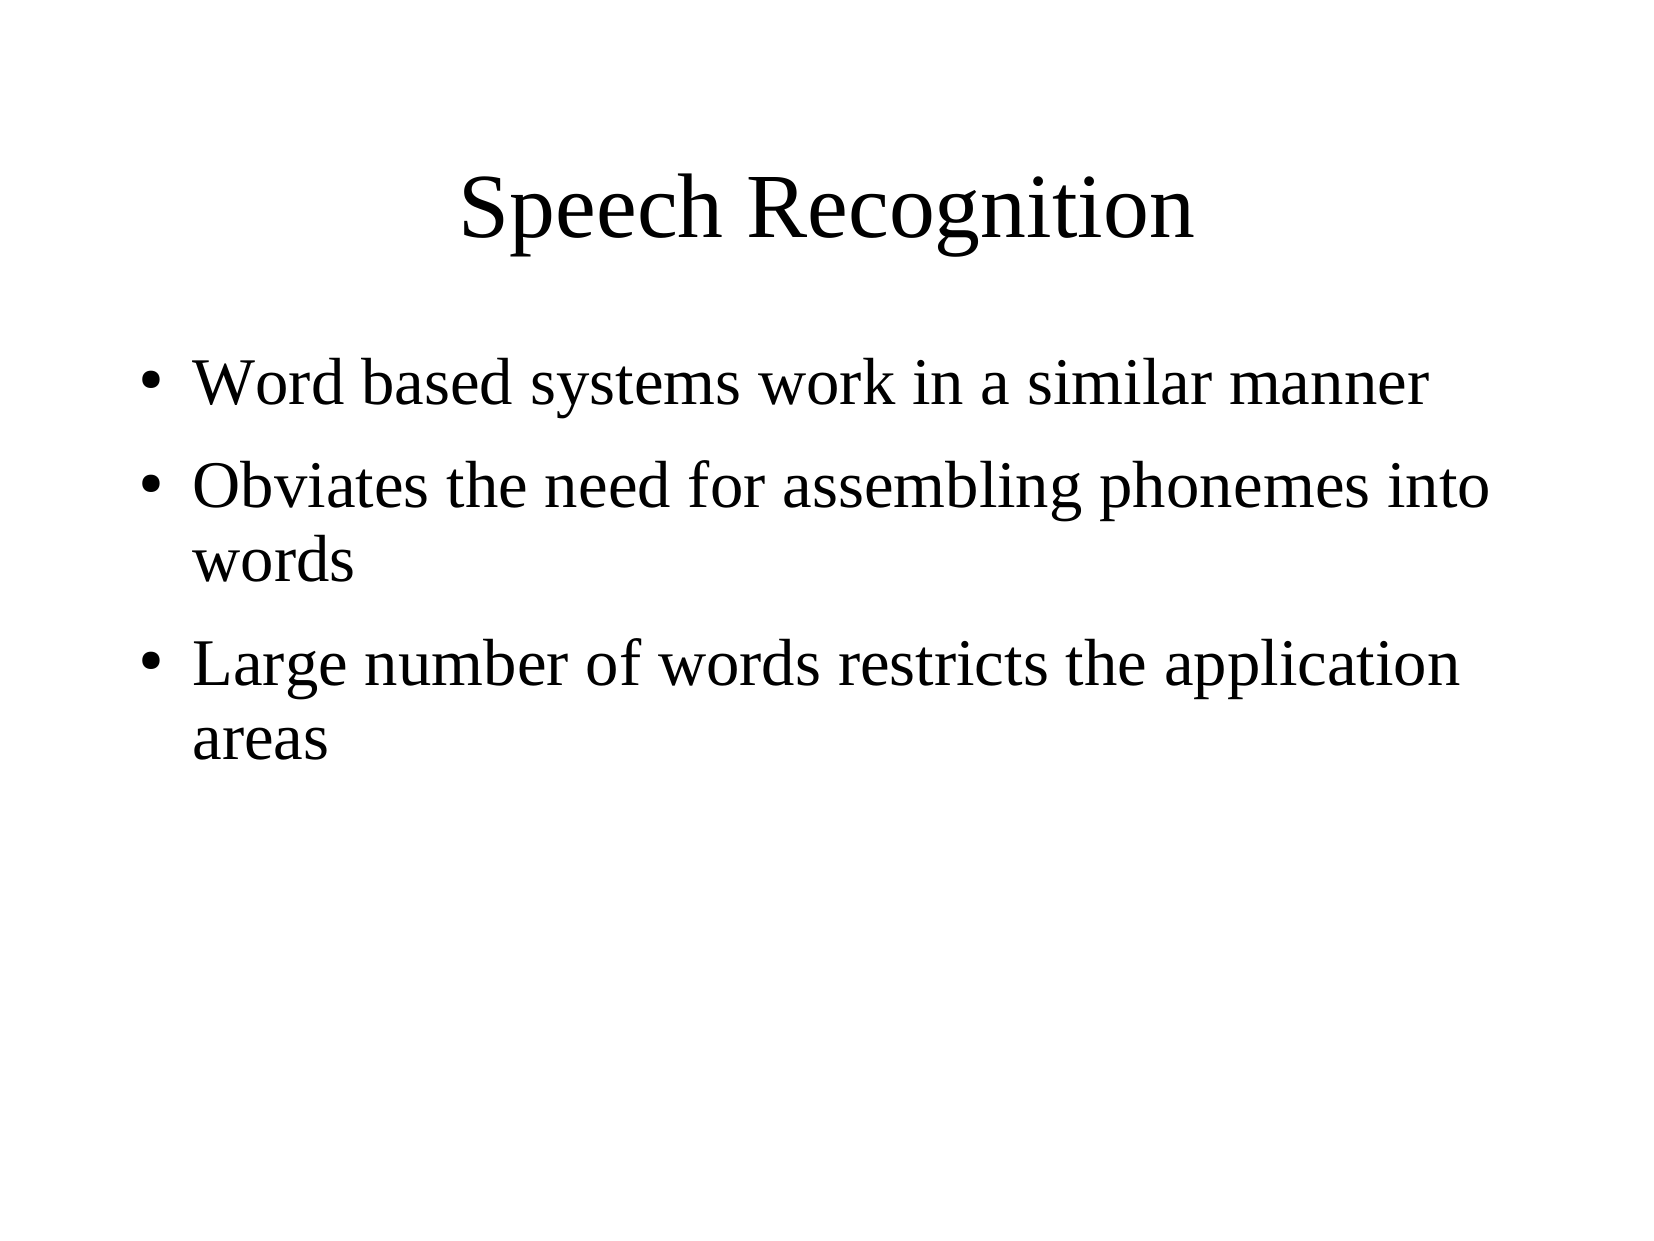

# Speech Recognition
Word based systems work in a similar manner
Obviates the need for assembling phonemes into words
Large number of words restricts the application areas